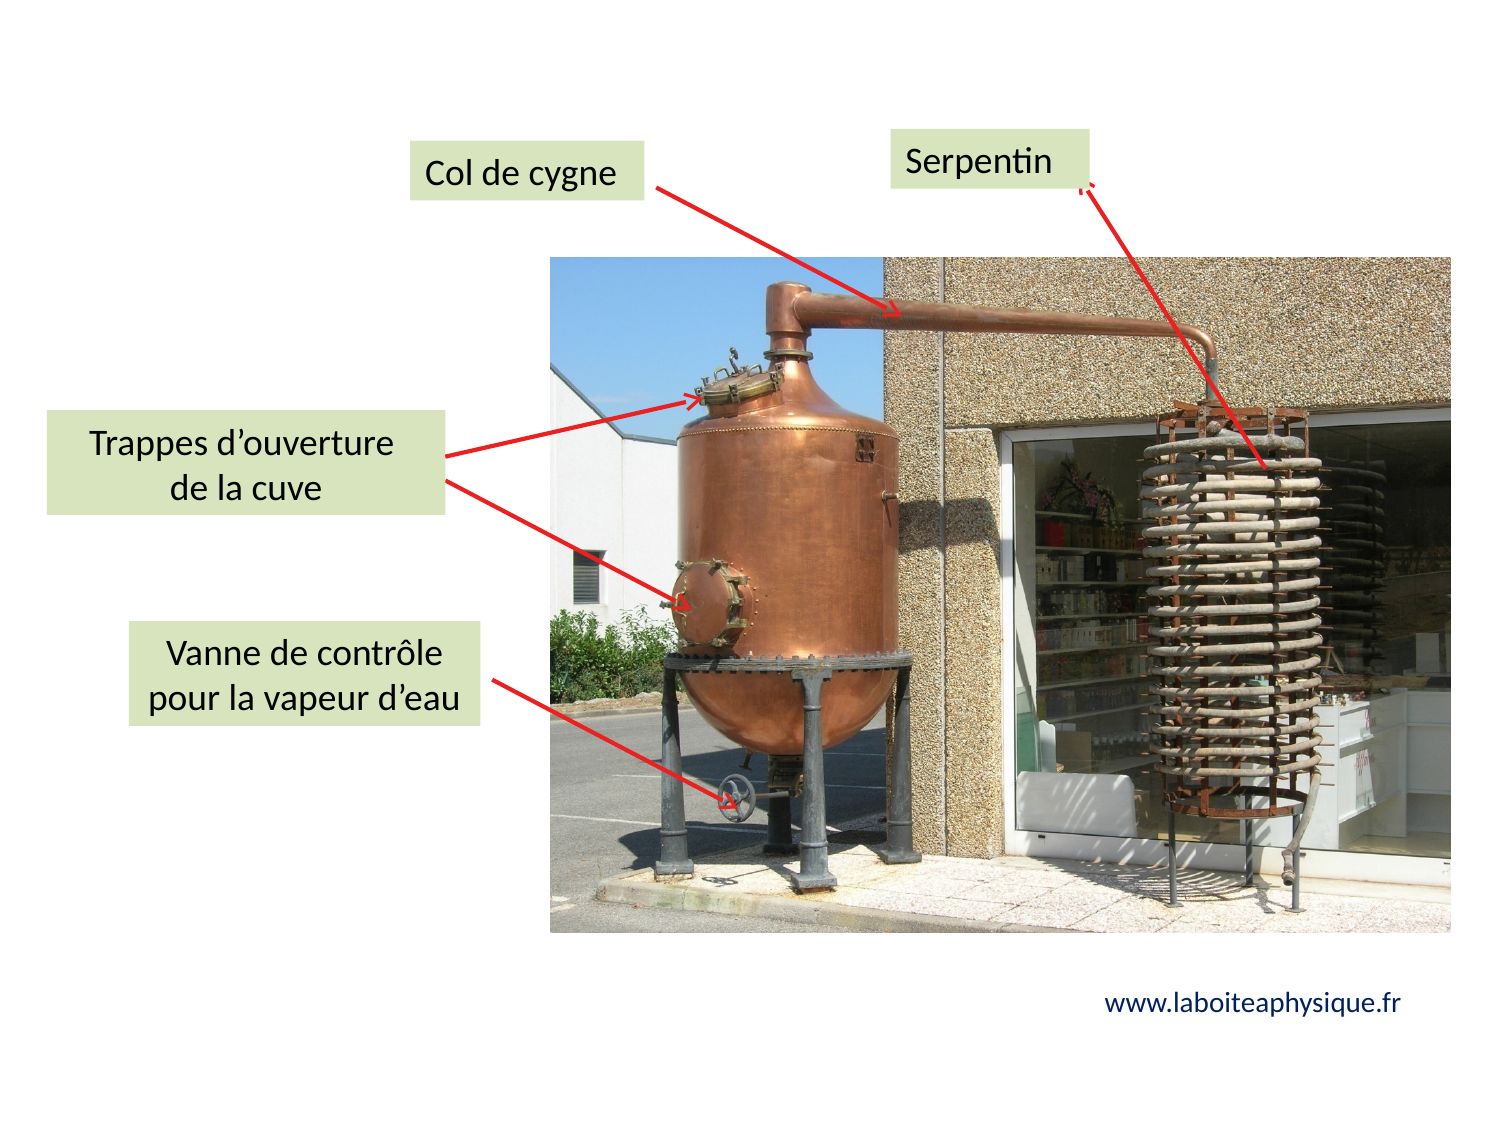

Serpentin
Col de cygne
Trappes d’ouverture
de la cuve
Vanne de contrôle pour la vapeur d’eau
www.laboiteaphysique.fr